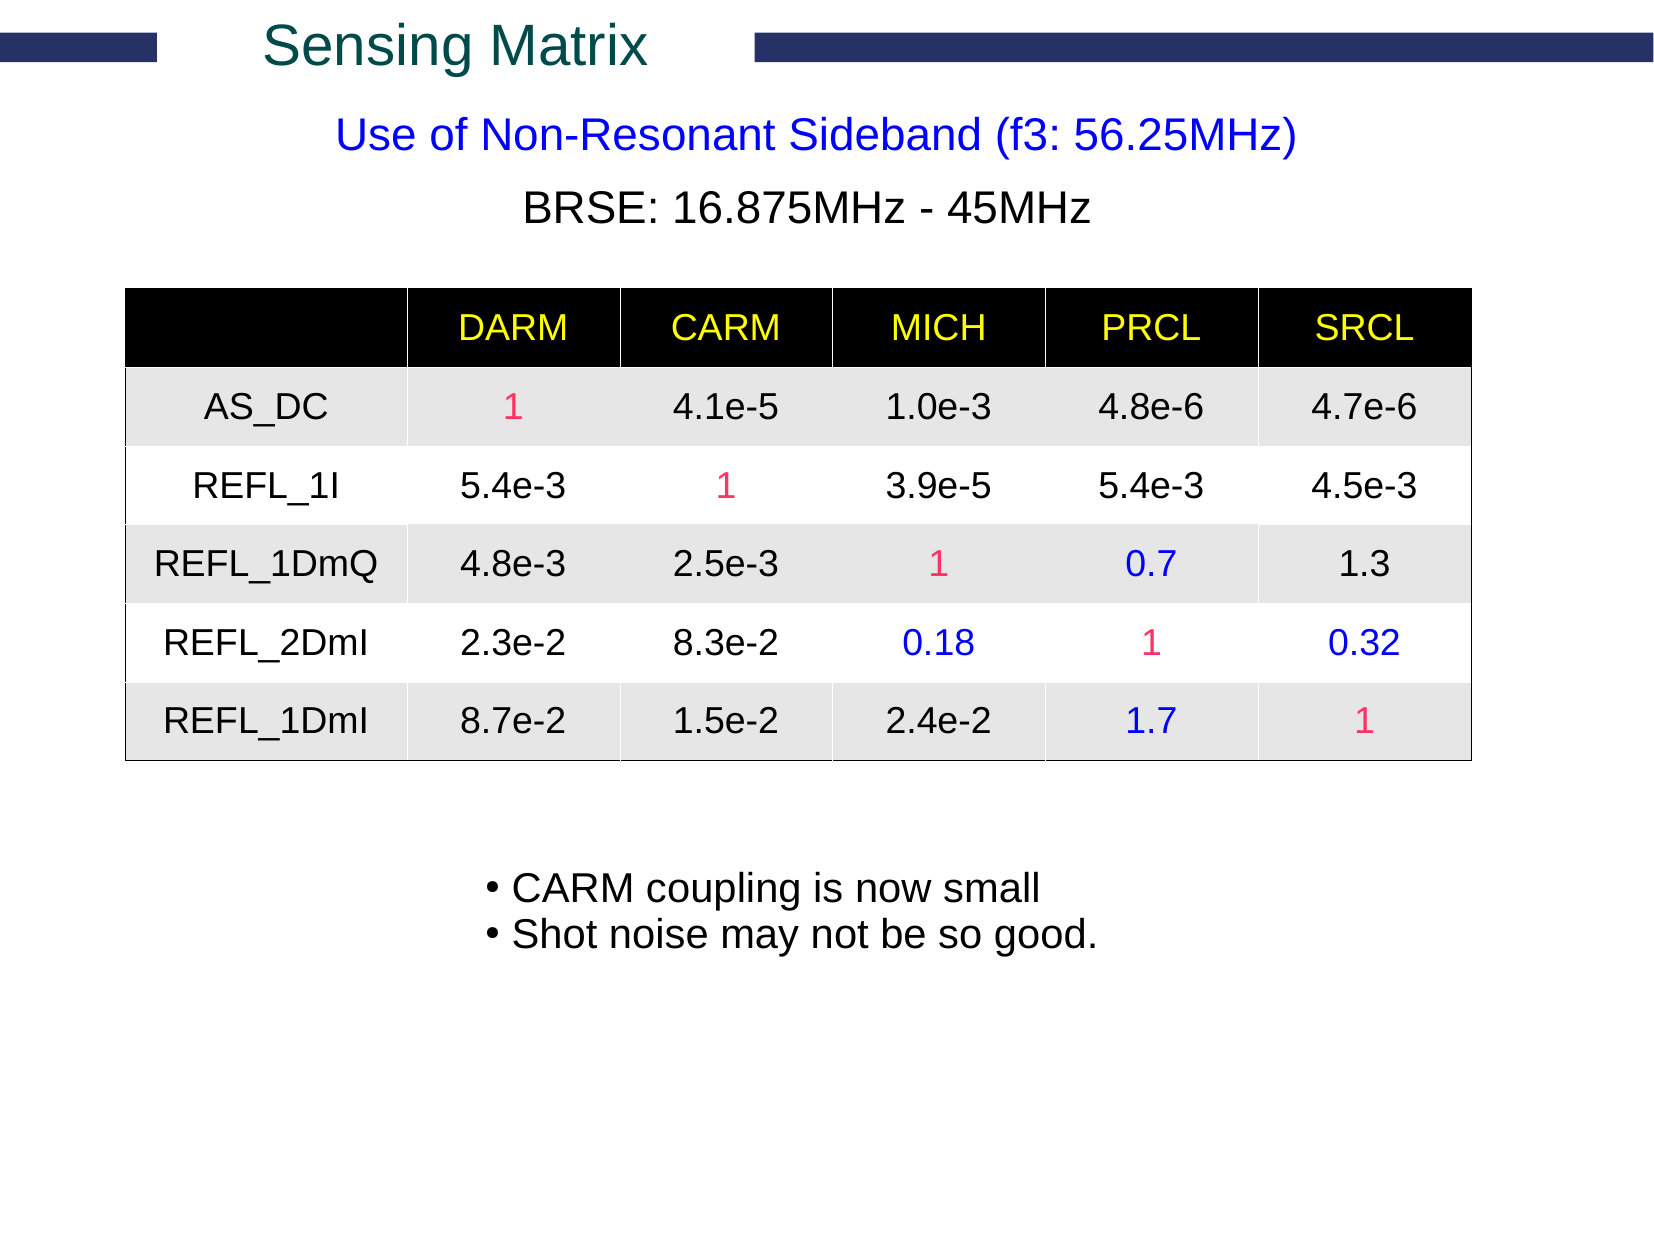

# Sensing Matrix
Use of Non-Resonant Sideband (f3: 56.25MHz)
BRSE: 16.875MHz - 45MHz
| | DARM | CARM | MICH | PRCL | SRCL |
| --- | --- | --- | --- | --- | --- |
| AS\_DC | 1 | 4.1e-5 | 1.0e-3 | 4.8e-6 | 4.7e-6 |
| REFL\_1I | 5.4e-3 | 1 | 3.9e-5 | 5.4e-3 | 4.5e-3 |
| REFL\_1DmQ | 4.8e-3 | 2.5e-3 | 1 | 0.7 | 1.3 |
| REFL\_2DmI | 2.3e-2 | 8.3e-2 | 0.18 | 1 | 0.32 |
| REFL\_1DmI | 8.7e-2 | 1.5e-2 | 2.4e-2 | 1.7 | 1 |
 CARM coupling is now small
 Shot noise may not be so good.